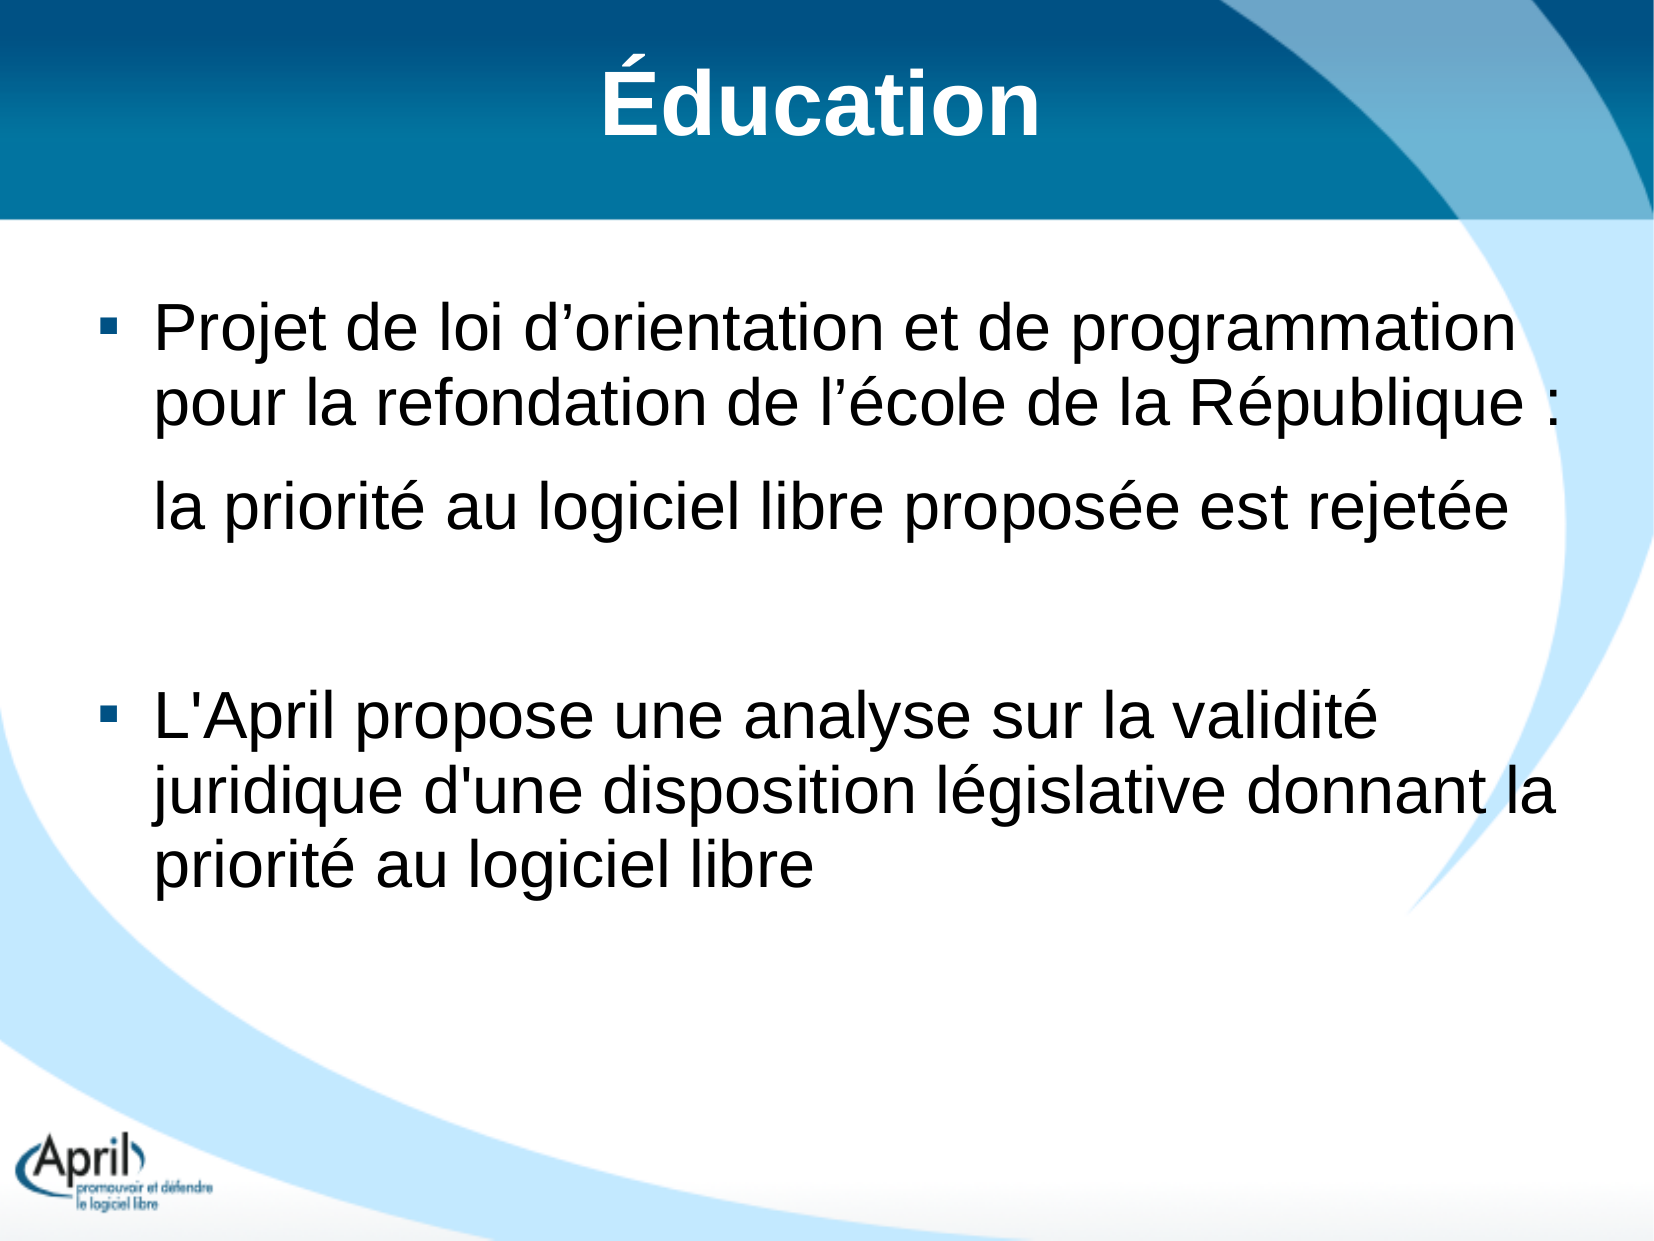

# Éducation
Projet de loi d’orientation et de programmation pour la refondation de l’école de la République :
la priorité au logiciel libre proposée est rejetée
L'April propose une analyse sur la validité juridique d'une disposition législative donnant la priorité au logiciel libre